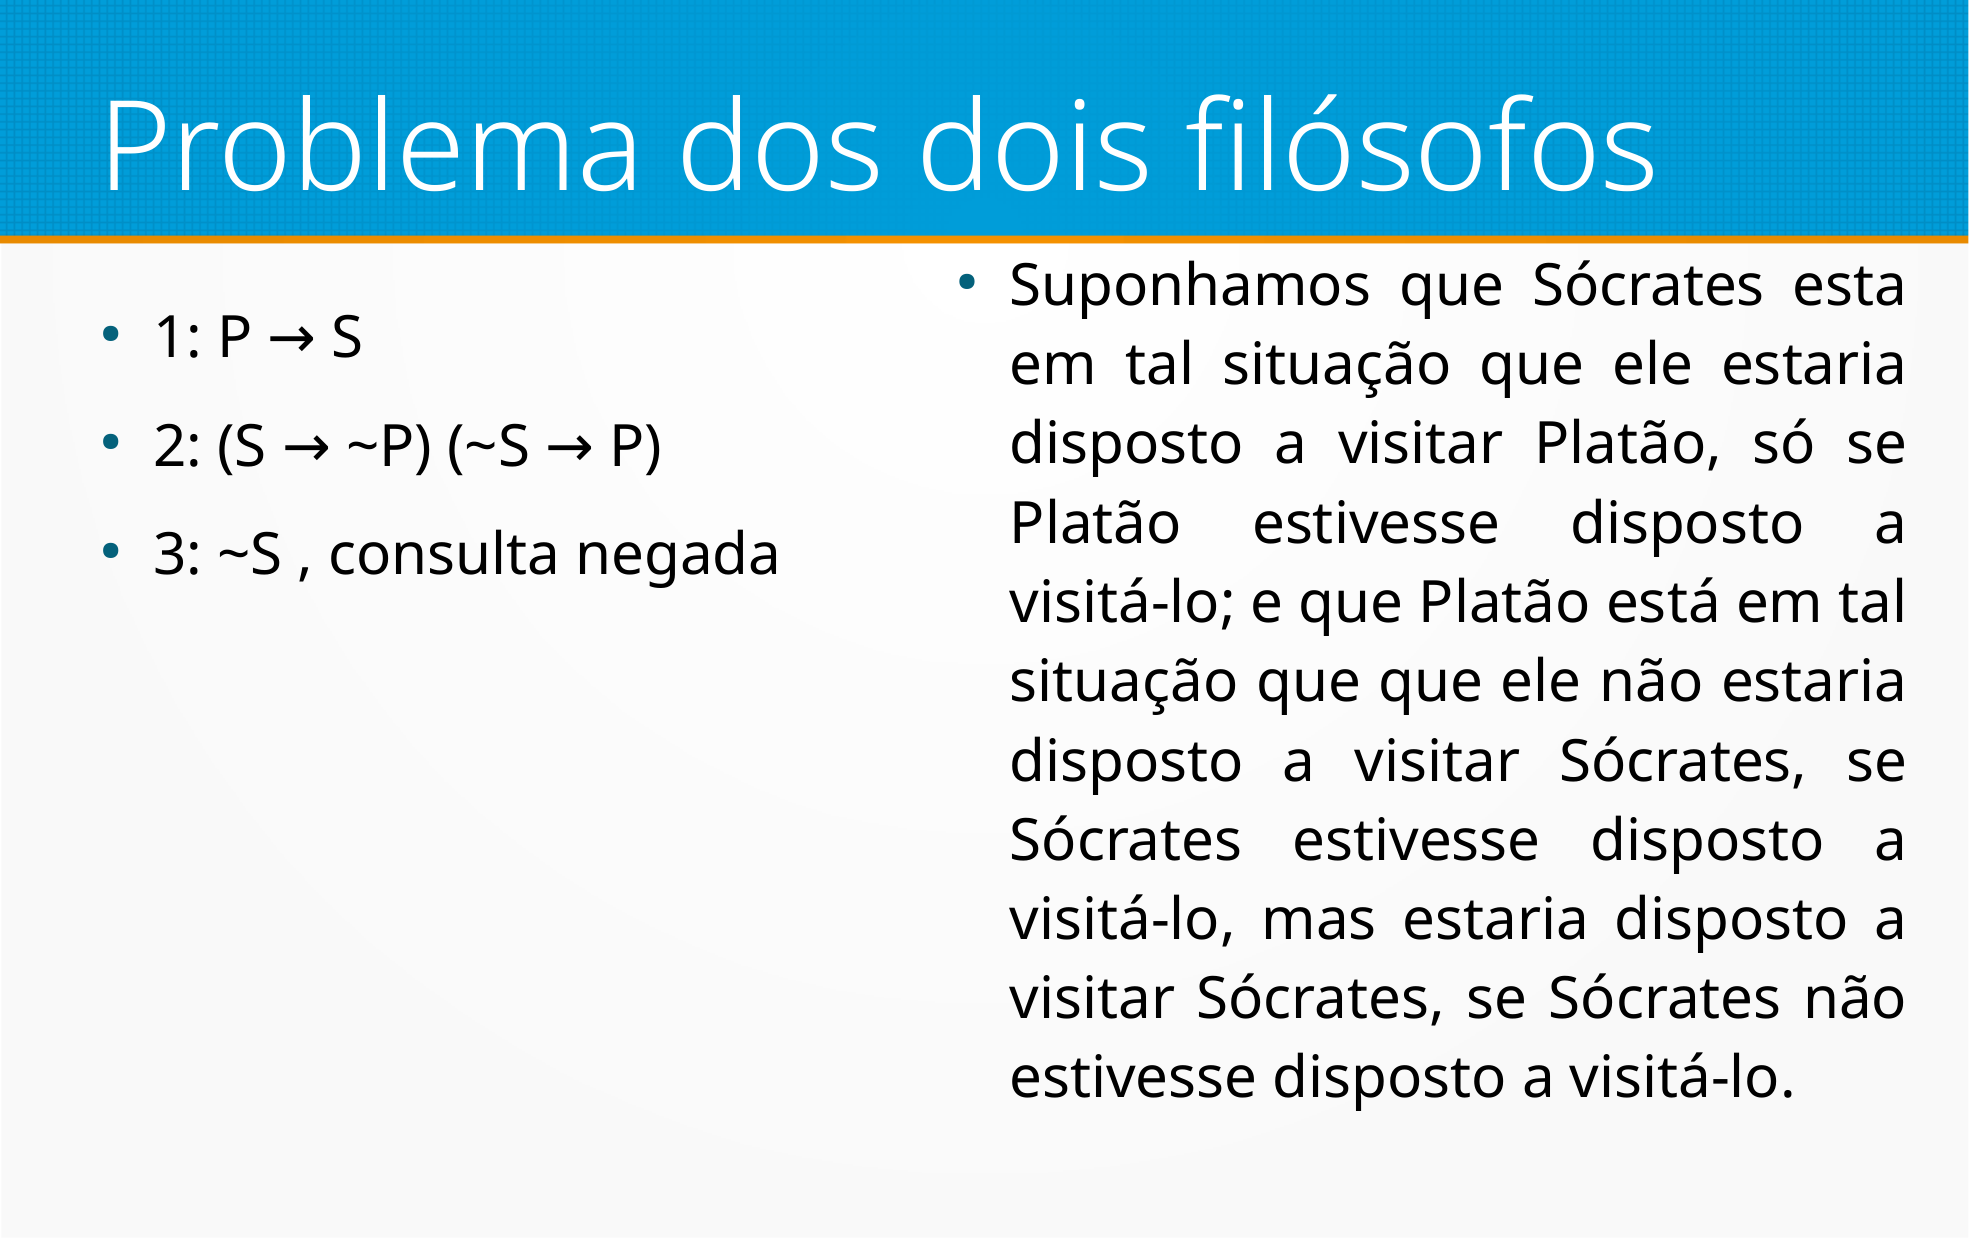

# Problema dos dois filósofos
Suponhamos que Sócrates esta em tal situação que ele estaria disposto a visitar Platão, só se Platão estivesse disposto a visitá-lo; e que Platão está em tal situação que que ele não estaria disposto a visitar Sócrates, se Sócrates estivesse disposto a visitá-lo, mas estaria disposto a visitar Sócrates, se Sócrates não estivesse disposto a visitá-lo.
1: P → S
2: (S → ~P) (~S → P)
3: ~S , consulta negada